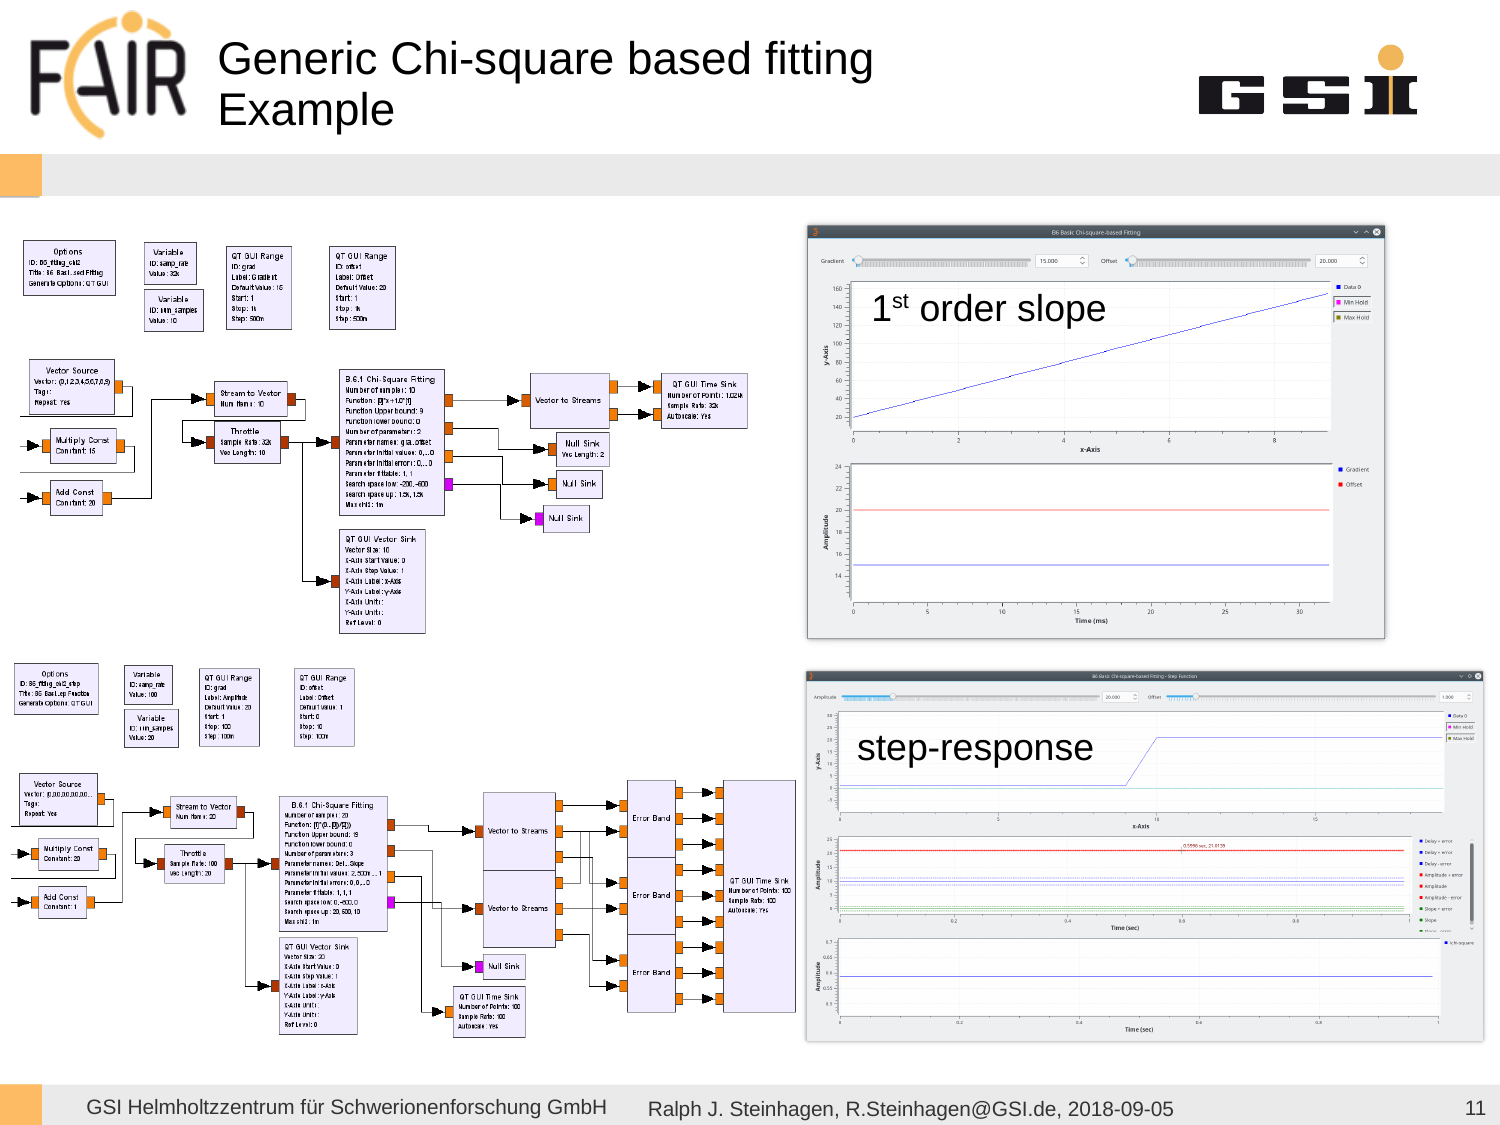

# Generic Chi-square based fitting Example
1st order slope
step-response